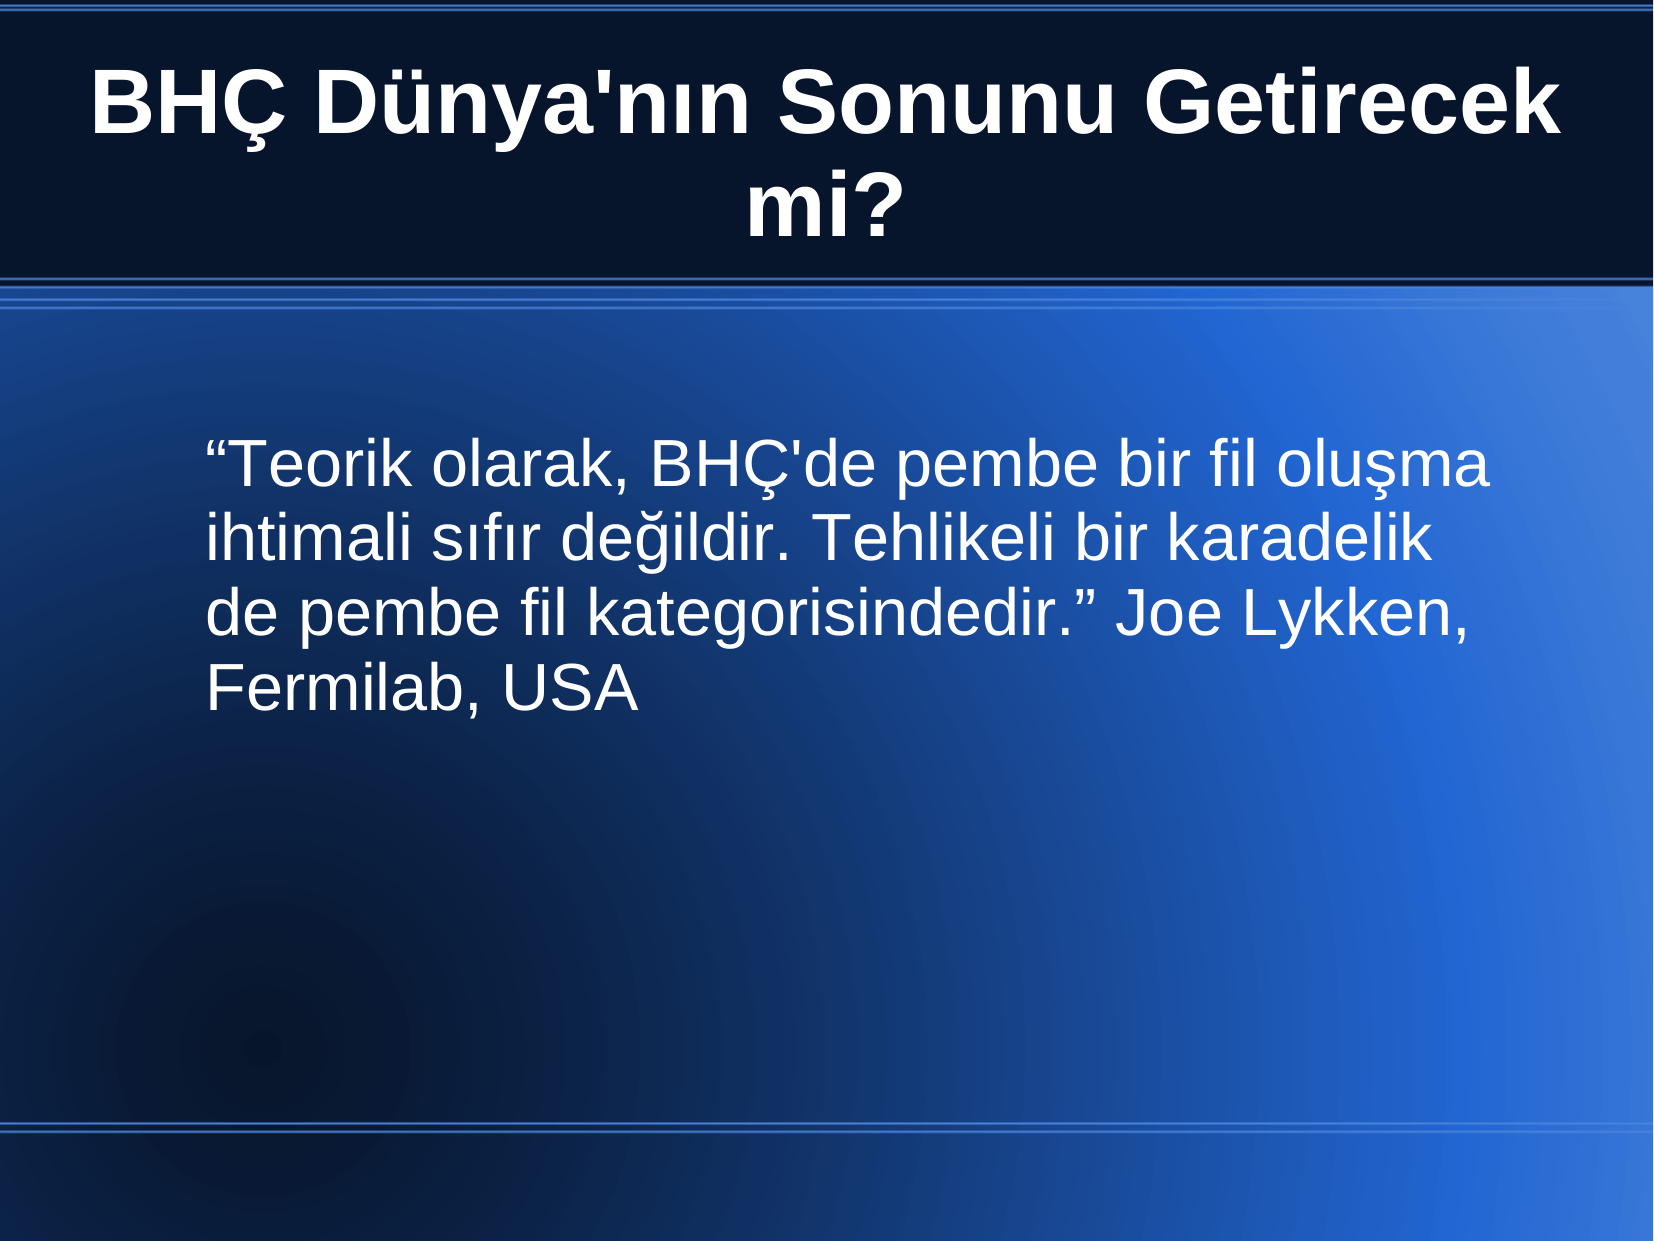

# BHÇ Dünya'nın Sonunu Getirecek mi?
“Teorik olarak, BHÇ'de pembe bir fil oluşma ihtimali sıfır değildir. Tehlikeli bir karadelik de pembe fil kategorisindedir.” Joe Lykken, Fermilab, USA